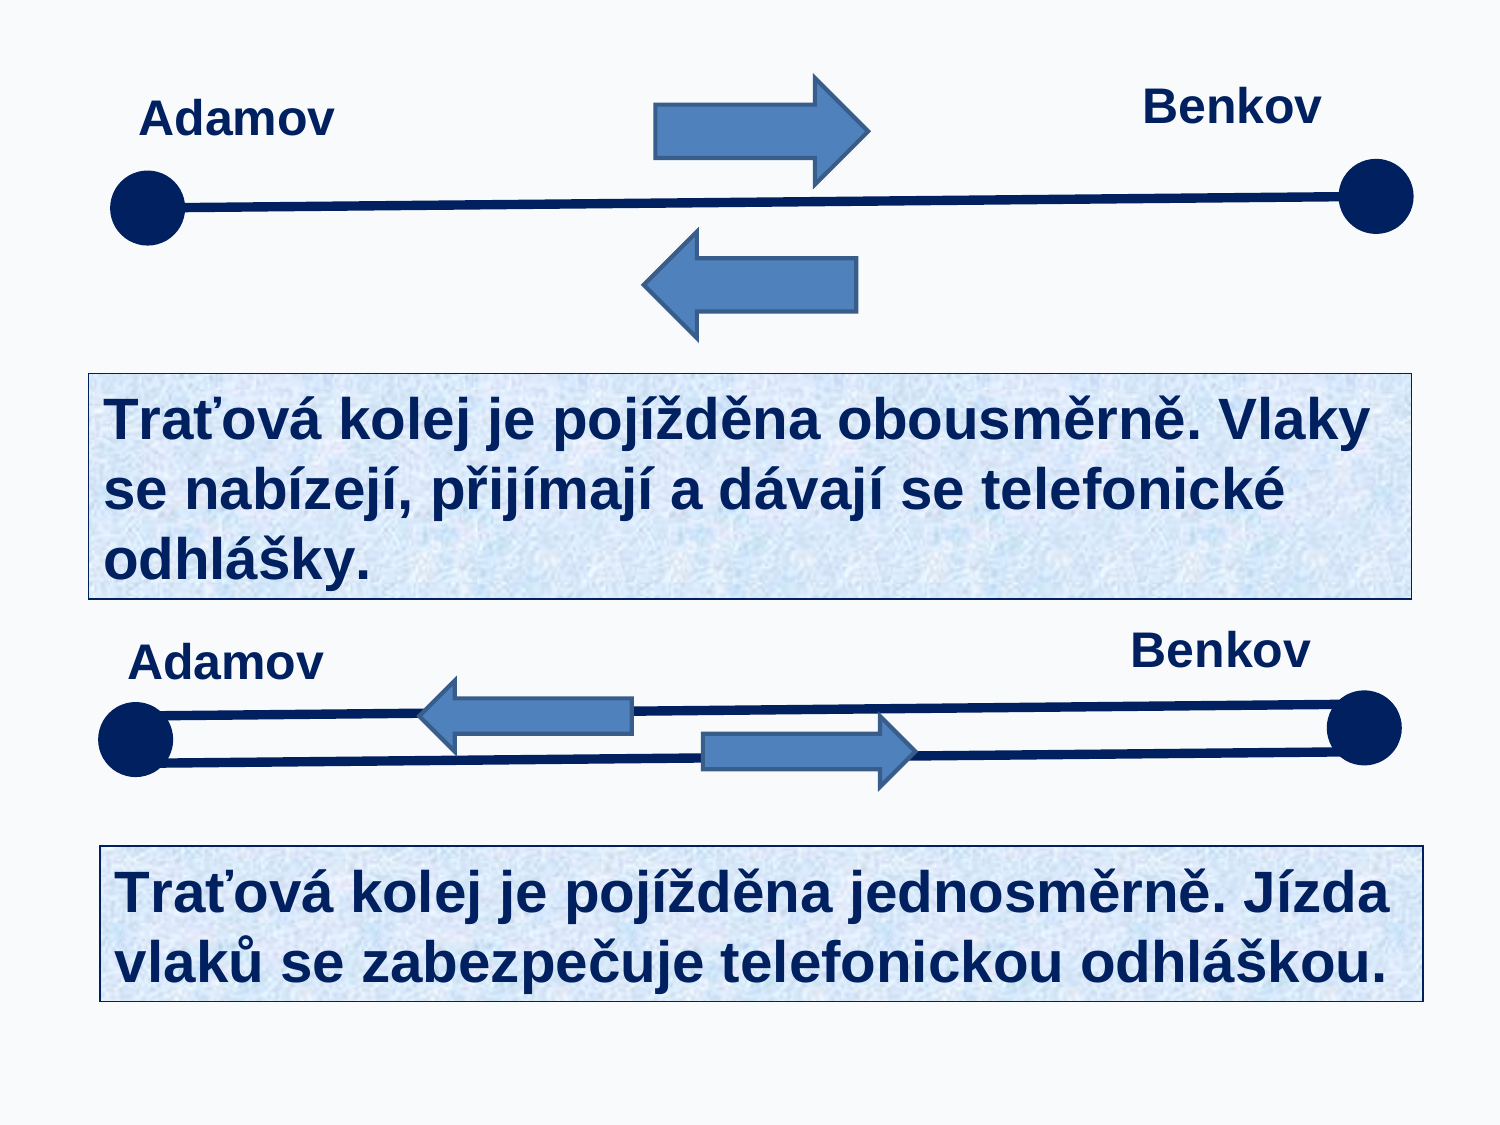

Benkov
Adamov
Traťová kolej je pojížděna obousměrně. Vlaky
se nabízejí, přijímají a dávají se telefonické odhlášky.
Benkov
Adamov
Traťová kolej je pojížděna jednosměrně. Jízda vlaků se zabezpečuje telefonickou odhláškou.